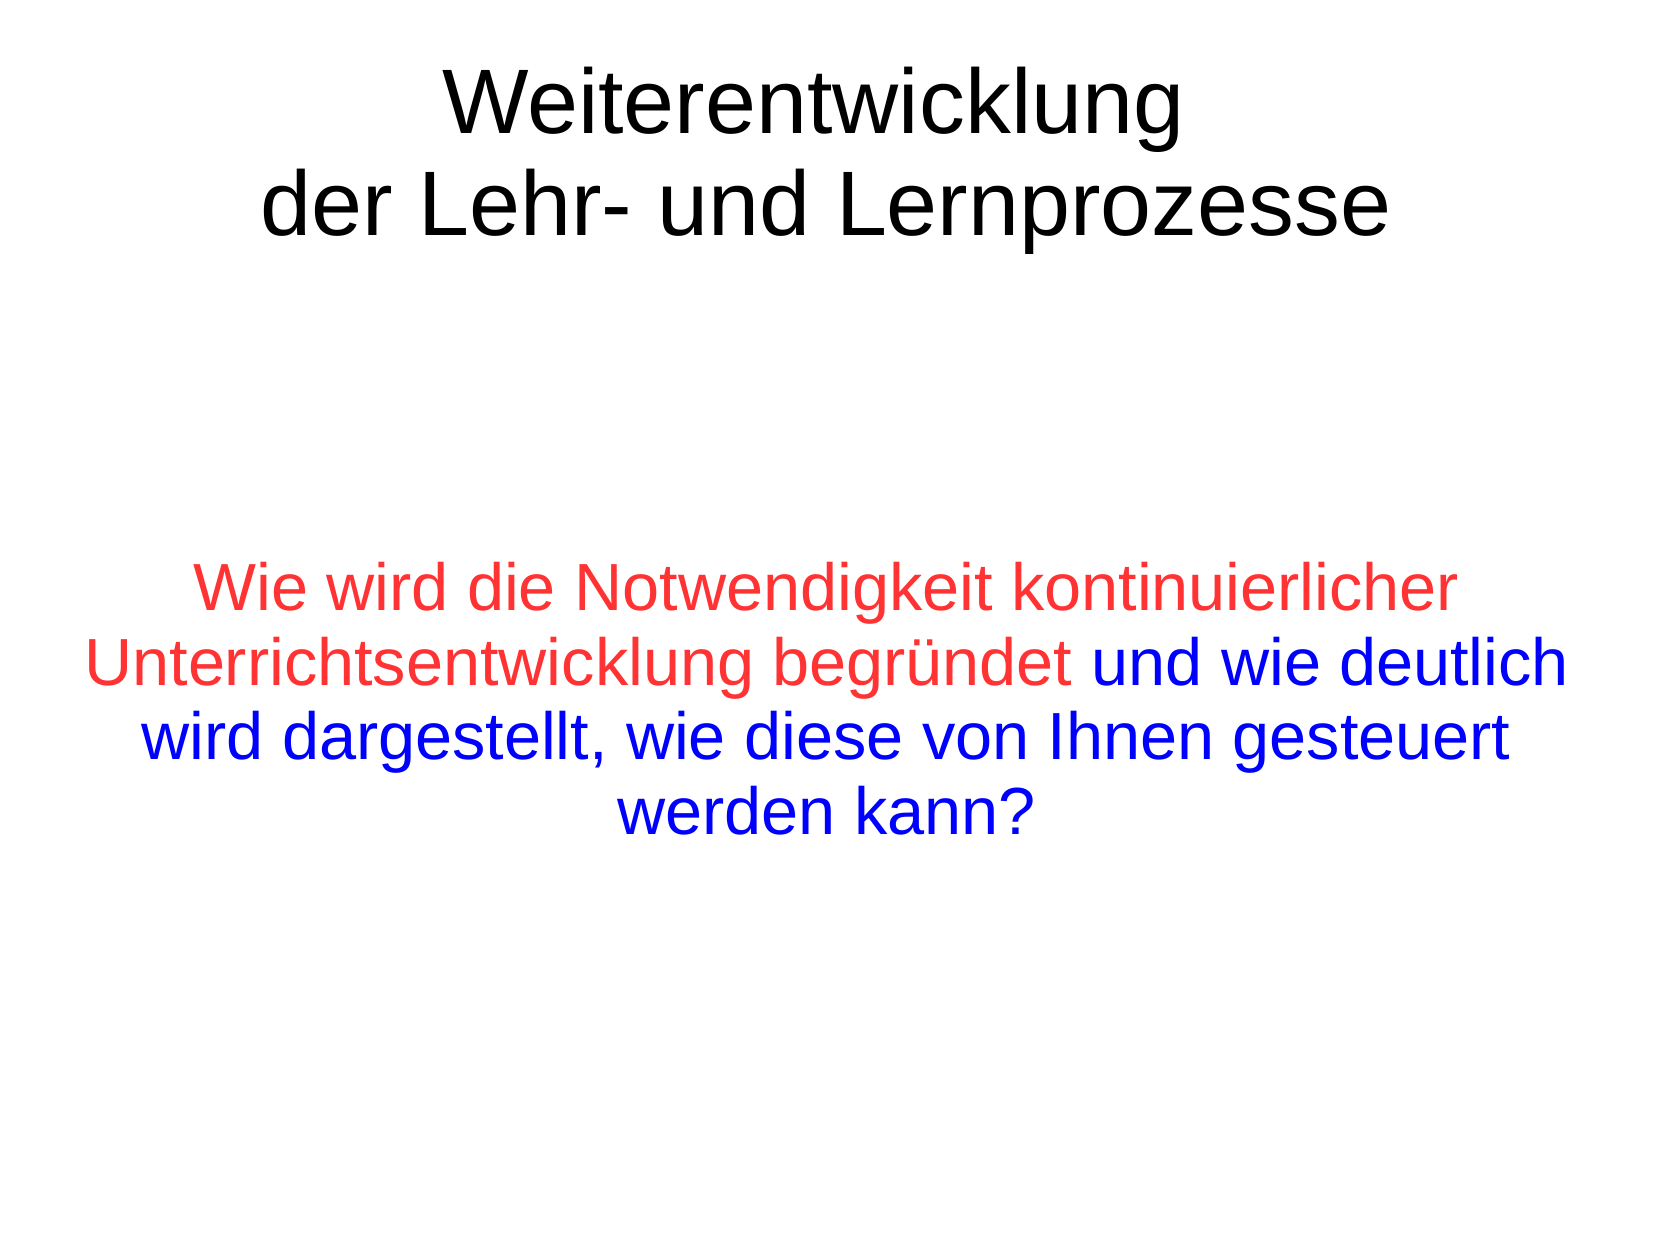

# Weiterentwicklung der Lehr- und Lernprozesse
Wie wird die Notwendigkeit kontinuierlicher Unterrichtsentwicklung begründet und wie deutlich wird dargestellt, wie diese von Ihnen gesteuert werden kann?